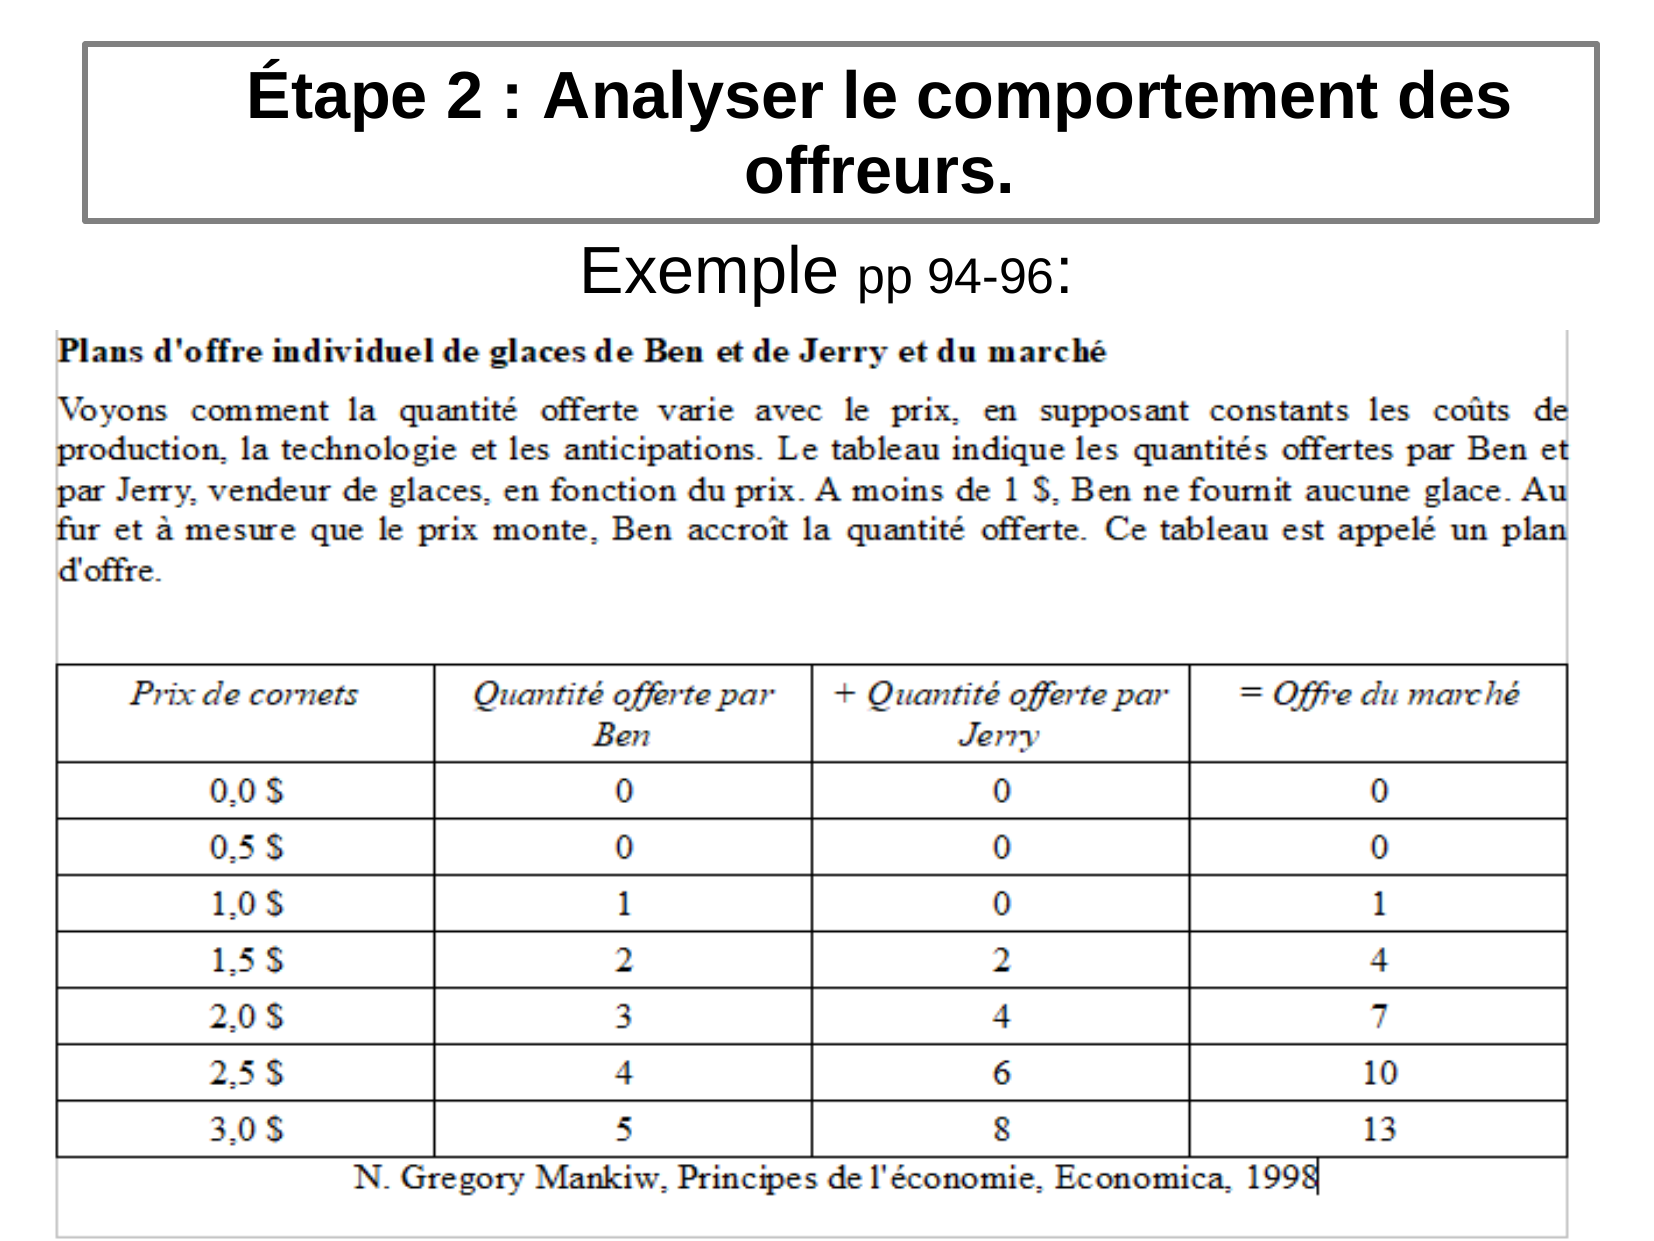

# Étape 2 : Analyser le comportement des offreurs.
Exemple pp 94-96: